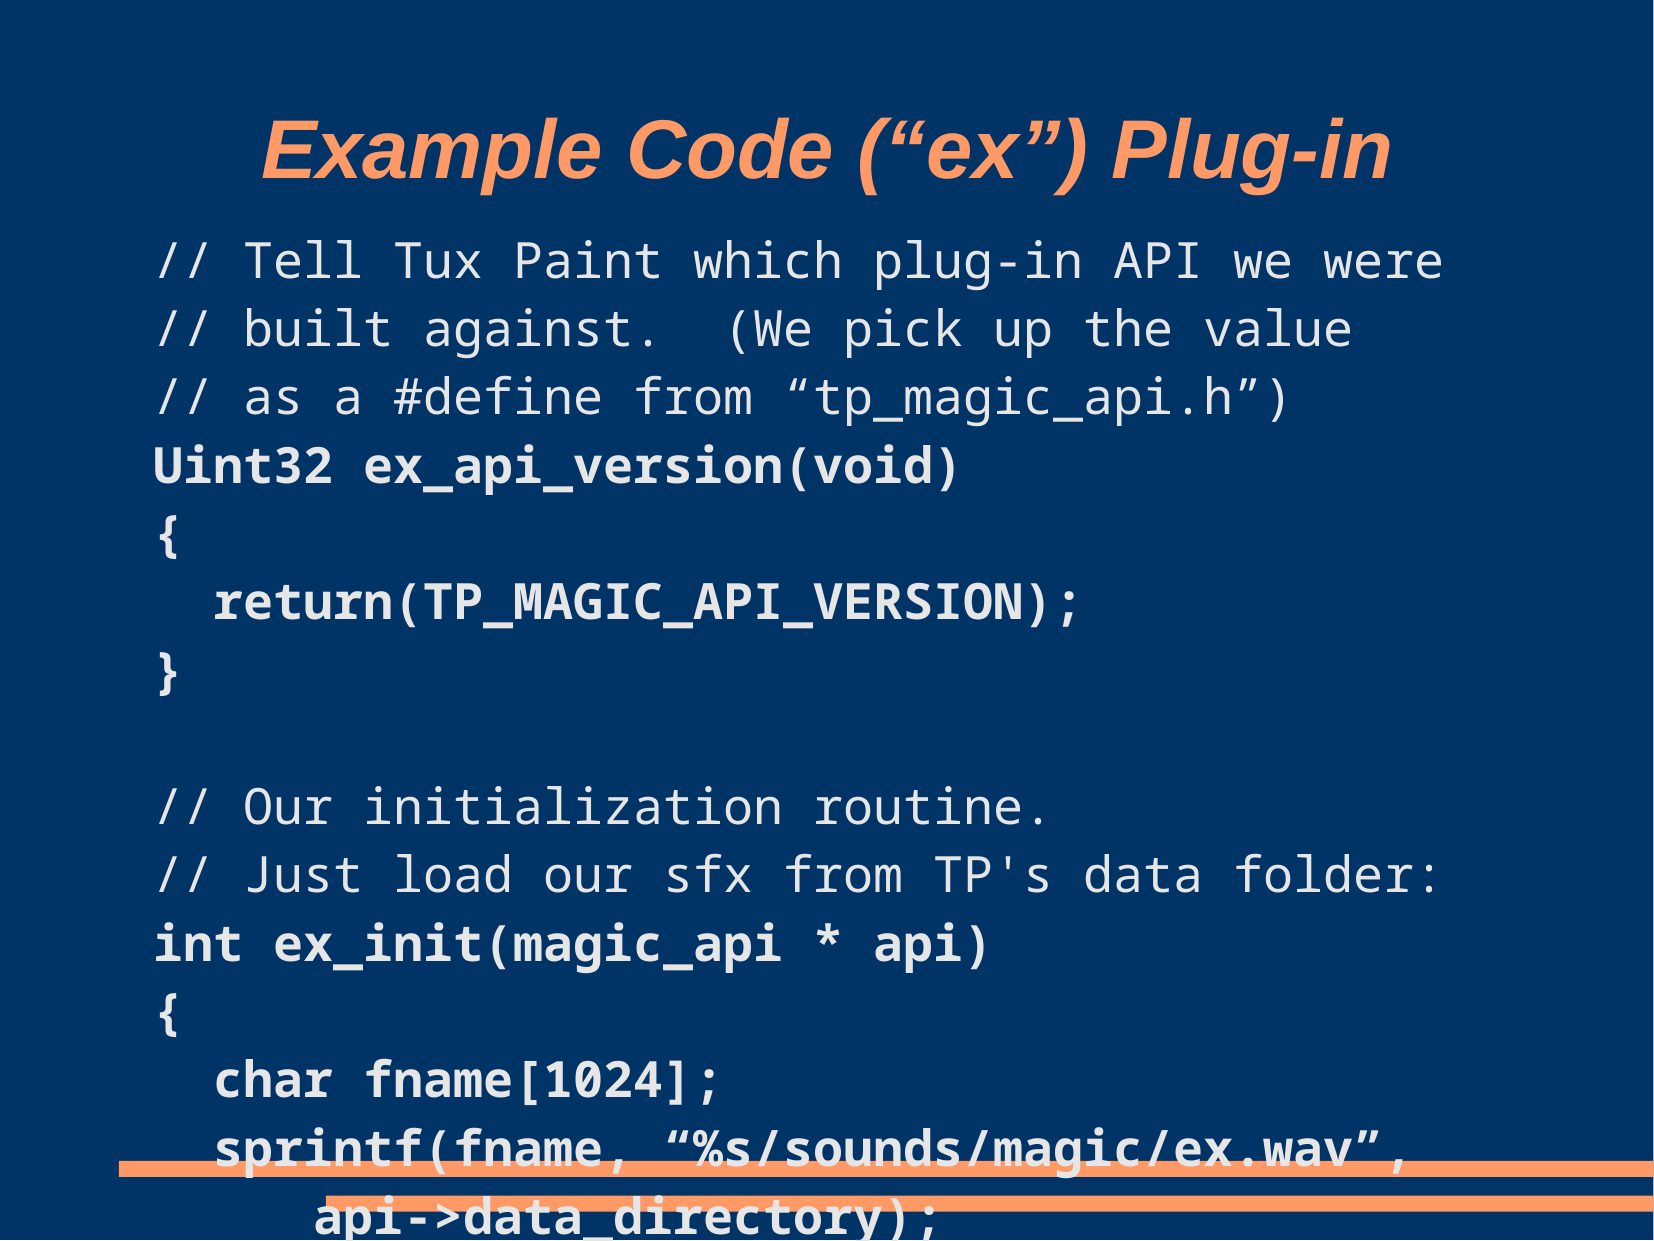

# Example Code (“ex”) Plug-in
// Tell Tux Paint which plug-in API we were
// built against. (We pick up the value
// as a #define from “tp_magic_api.h”)
Uint32 ex_api_version(void)
{
 return(TP_MAGIC_API_VERSION);
}
// Our initialization routine.
// Just load our sfx from TP's data folder:
int ex_init(magic_api * api)
{
 char fname[1024];
 sprintf(fname, “%s/sounds/magic/ex.wav”,
api->data_directory);
 snd_effect = Mix_LoadWAV(fname);
 return(snd_effect != NULL); // Success?
}